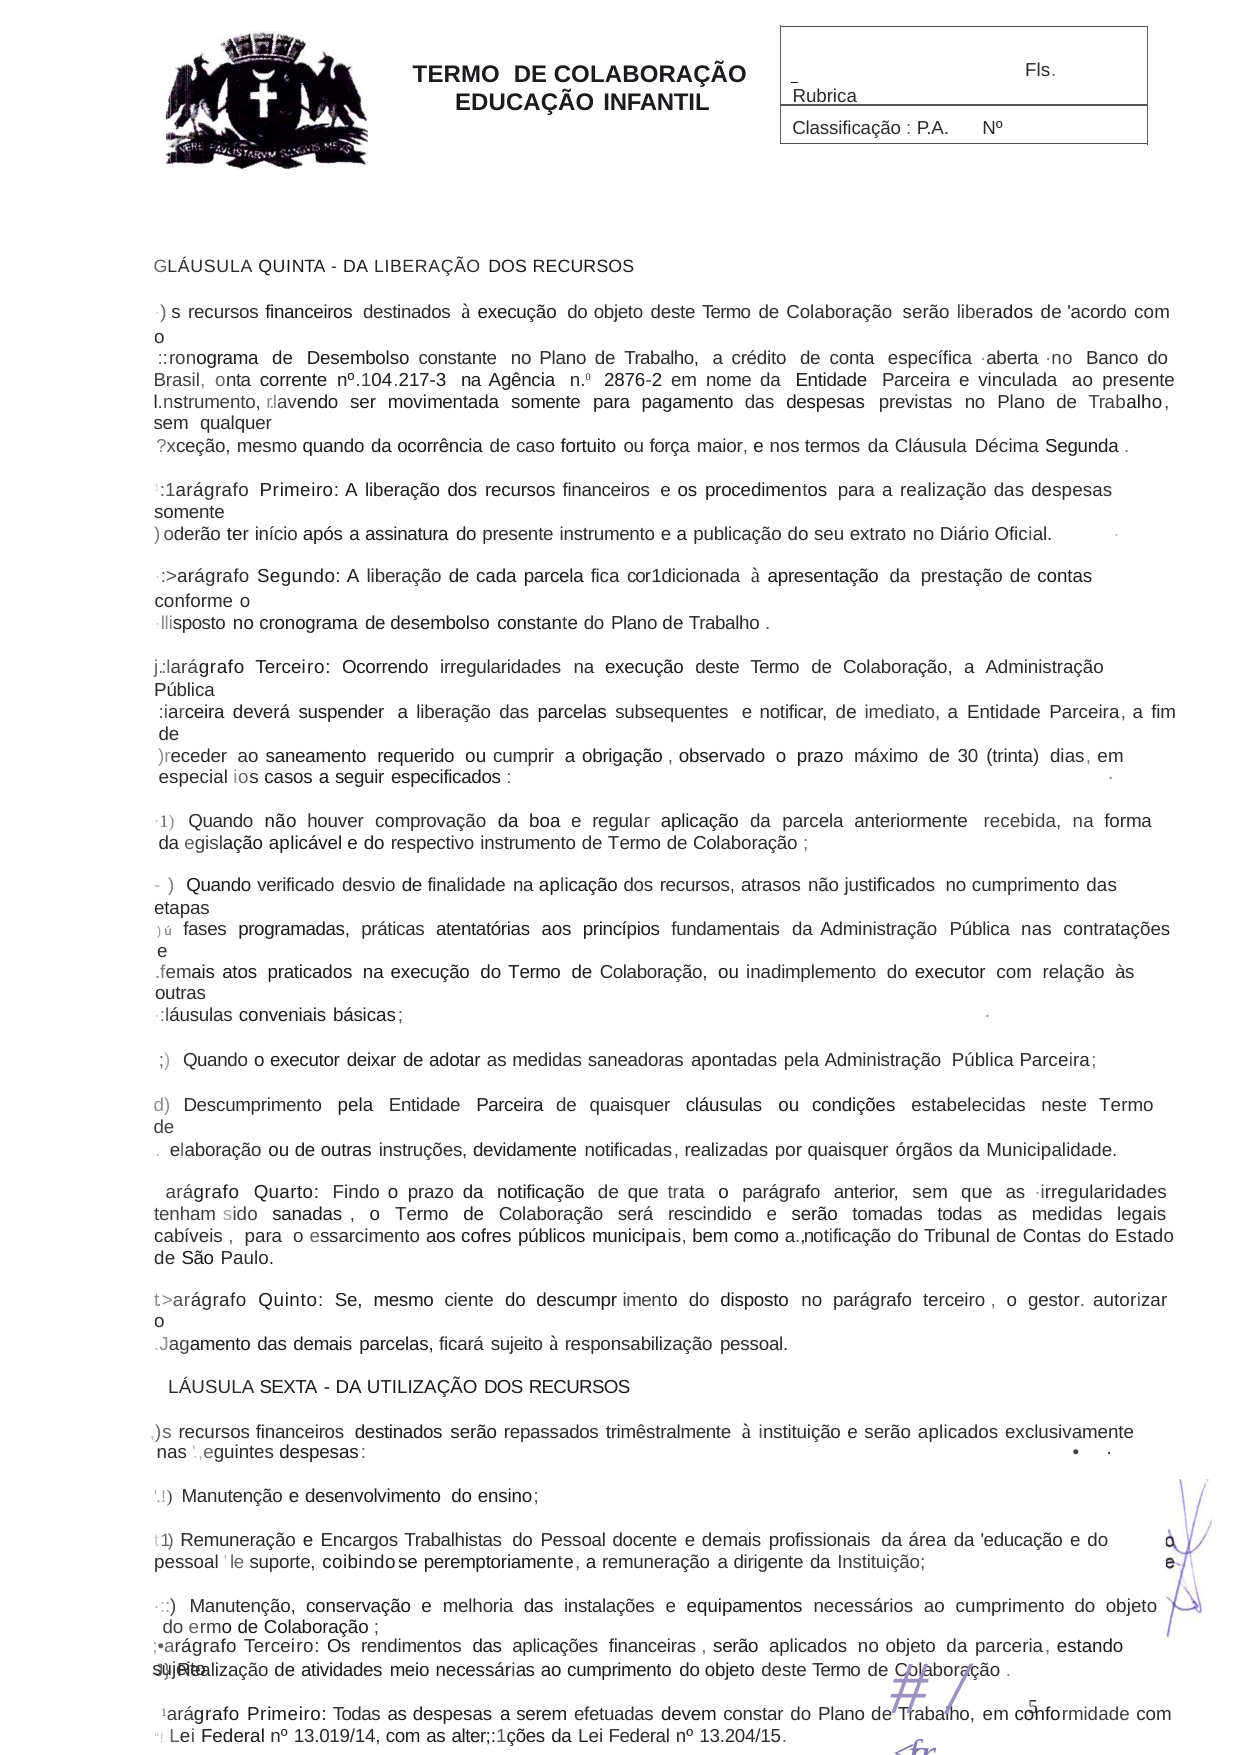

Fls.
TERMO DE COLABORAÇÃO EDUCAÇÃO INFANTIL
Rubrica
Classificação : P.A.	Nº
GLÁUSULA QUINTA - DA LIBERAÇÃO DOS RECURSOS
·)s recursos financeiros destinados à execução do objeto deste Termo de Colaboração serão liberados de 'acordo com o
::ronograma de Desembolso constante no Plano de Trabalho, a crédito de conta específica ·aberta ·no Banco do Brasil, onta corrente nº.104.217-3 na Agência n.0 2876-2 em nome da Entidade Parceira e vinculada ao presente l.nstrumento, r.lavendo ser movimentada somente para pagamento das despesas previstas no Plano de Trabalho, sem qualquer
?xceção, mesmo quando da ocorrência de caso fortuito ou força maior, e nos termos da Cláusula Décima Segunda .
1:1arágrafo Primeiro: A liberação dos recursos financeiros e os procedimentos para a realização das despesas somente
)oderão ter início após a assinatura do presente instrumento e a publicação do seu extrato no Diário Oficial.	·
·:>arágrafo Segundo: A liberação de cada parcela fica cor1dicionada à apresentação da prestação de contas conforme o
·llisposto no cronograma de desembolso constante do Plano de Trabalho .
j.:larágrafo Terceiro: Ocorrendo irregularidades na execução deste Termo de Colaboração, a Administração Pública
:iarceira deverá suspender a liberação das parcelas subsequentes e notificar, de imediato, a Entidade Parceira, a fim de
)receder ao saneamento requerido ou cumprir a obrigação , observado o prazo máximo de 30 (trinta) dias, em especial ios casos a seguir especificados :	·
·1) Quando não houver comprovação da boa e regular aplicação da parcela anteriormente recebida, na forma da egislação aplicável e do respectivo instrumento de Termo de Colaboração ;
- ) Quando verificado desvio de finalidade na aplicação dos recursos, atrasos não justificados no cumprimento das etapas
)ú fases programadas, práticas atentatórias aos princípios fundamentais da Administração Pública nas contratações e
.femais atos praticados na execução do Termo de Colaboração, ou inadimplemento do executor com relação às outras
·:láusulas conveniais básicas;	·
;) Quando o executor deixar de adotar as medidas saneadoras apontadas pela Administração Pública Parceira;
d) Descumprimento pela Entidade Parceira de quaisquer cláusulas ou condições estabelecidas neste Termo de
. elaboração ou de outras instruções, devidamente notificadas, realizadas por quaisquer órgãos da Municipalidade.
arágrafo Quarto: Findo o prazo da notificação de que trata o parágrafo anterior, sem que as ·irregularidades tenham sido sanadas , o Termo de Colaboração será rescindido e serão tomadas todas as medidas legais cabíveis , para o essarcimento aos cofres públicos municipais, bem como a.,notificação do Tribunal de Contas do Estado de São Paulo.
t.>arágrafo Quinto: Se, mesmo ciente do descumpr imento do disposto no parágrafo terceiro , o gestor. autorizar o
.Jagamento das demais parcelas, ficará sujeito à responsabilização pessoal.
LÁUSULA SEXTA - DA UTILIZAÇÃO DOS RECURSOS
,)s recursos financeiros destinados serão repassados trimêstralmente à instituição e serão aplicados exclusivamente nas '.,eguintes despesas:	•	·
'.!) Manutenção e desenvolvimento do ensino;
t1) Remuneração e Encargos Trabalhistas do Pessoal docente e demais profissionais da área da 'educação e do pessoal 'le suporte, coibindose peremptoriamente, a remuneração a dirigente da Instituição;
·::) Manutenção, conservação e melhoria das instalações e equipamentos necessários ao cumprimento do objeto do ermo de Colaboração ;
J} Realização de atividades meio necessárias ao cumprimento do objeto deste Termo de Colaboração .
1arágrafo Primeiro: Todas as despesas a serem efetuadas devem constar do Plano de Trabalho, em conformidade com
"! Lei Federal nº 13.019/14, com as alter;:1ções da Lei Federal nº 13.204/15.
Parágrafo Segundo: Os recursos recebidos em decorrência da parceria serão depositados e geridos em conta bancária
::specífica , conforme artigo 51 - Lei Federal nº 13.019/2014, com as alterações da Lei Federal n°' 13.204/2015 , e
;nquanto não empregados na sua finalidade, serão obrigatoriamente aplicados em caderneta de poupança , se a previsã
j e seu uso for igual ou superior a 1 (um) mês, ou em fundo de aplicação financeira de curto prazo ou operação de "1ercado aberto lastreada em títulos da dívida pública, quando o prazo previsto para utilização for interior a 1 (um) mês;
;•arágrafo Terceiro: Os rendimentos das aplicações financeiras , serão aplicados no objeto da parceria, estando sujeito
#/	5	<far